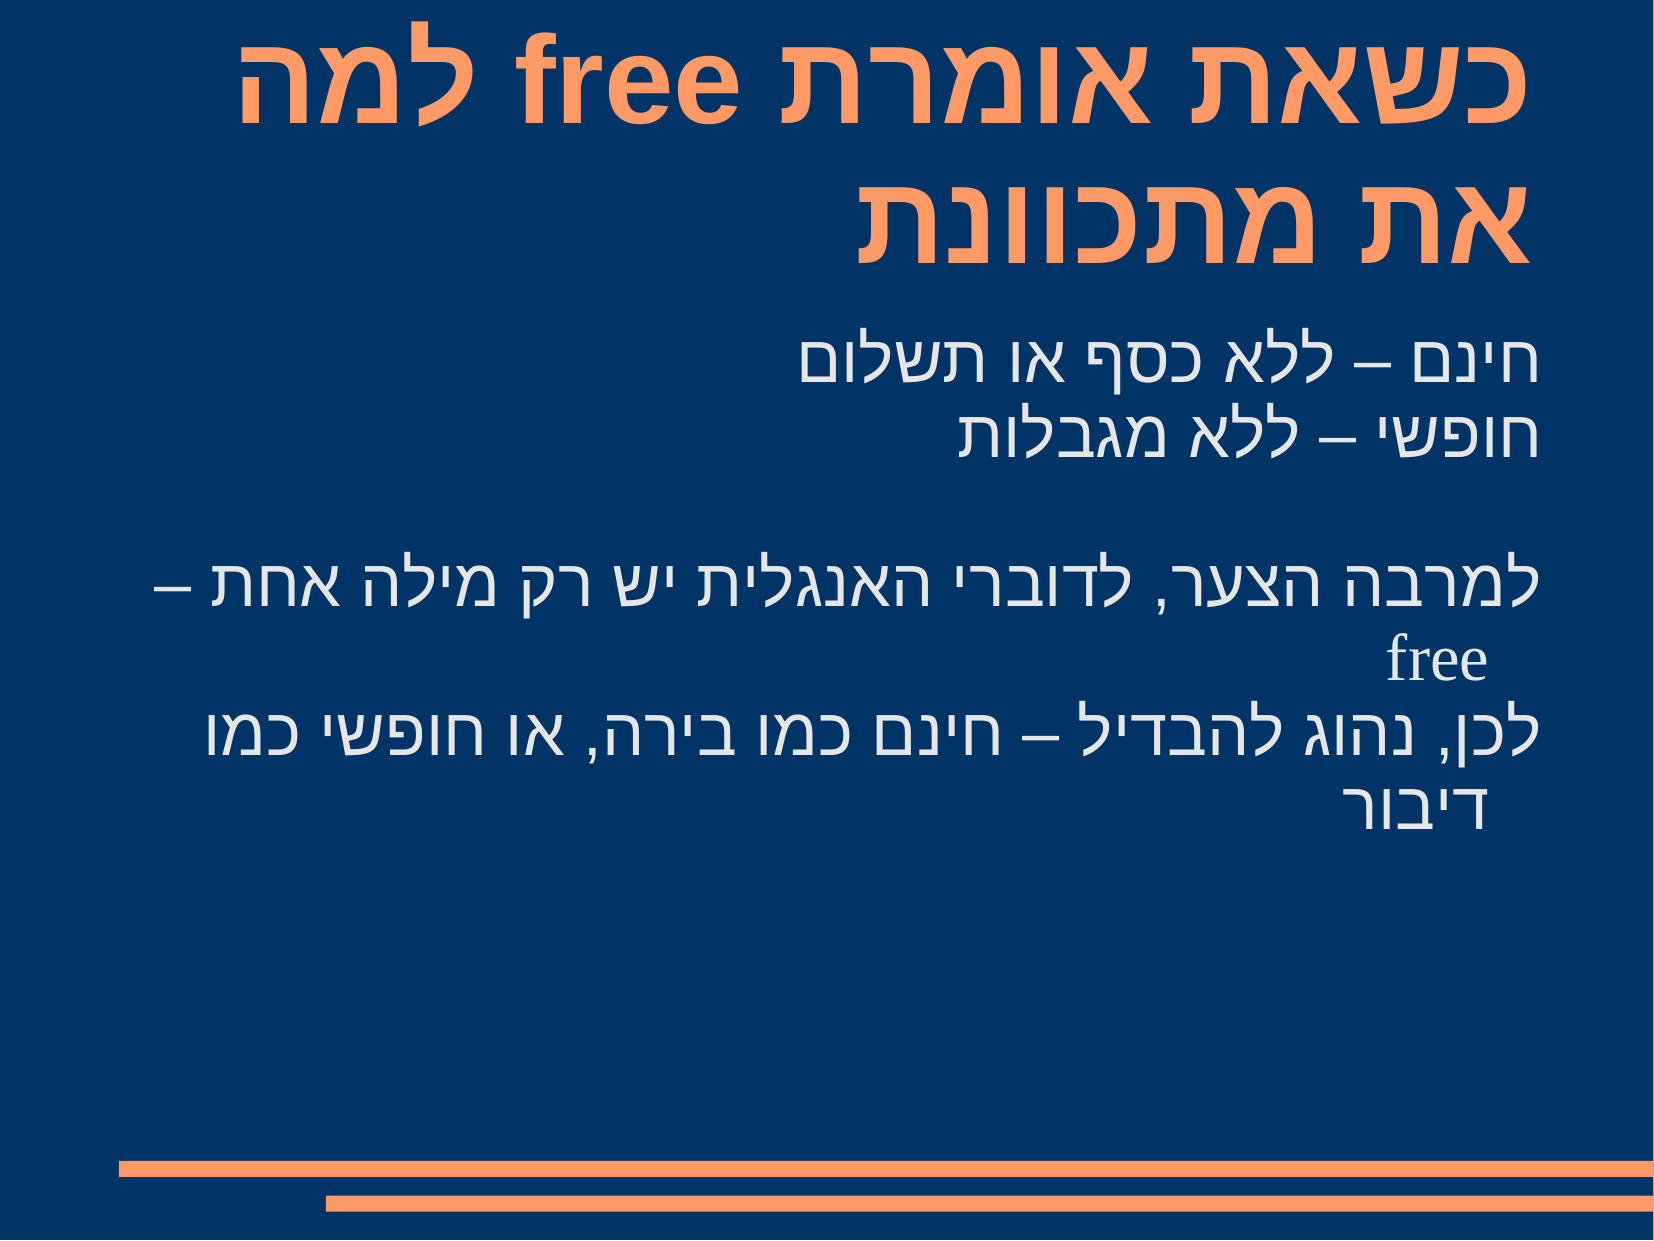

# כשאת אומרת free למה את מתכוונת
חינם – ללא כסף או תשלום
חופשי – ללא מגבלות
למרבה הצער, לדוברי האנגלית יש רק מילה אחת – free
לכן, נהוג להבדיל – חינם כמו בירה, או חופשי כמו דיבור